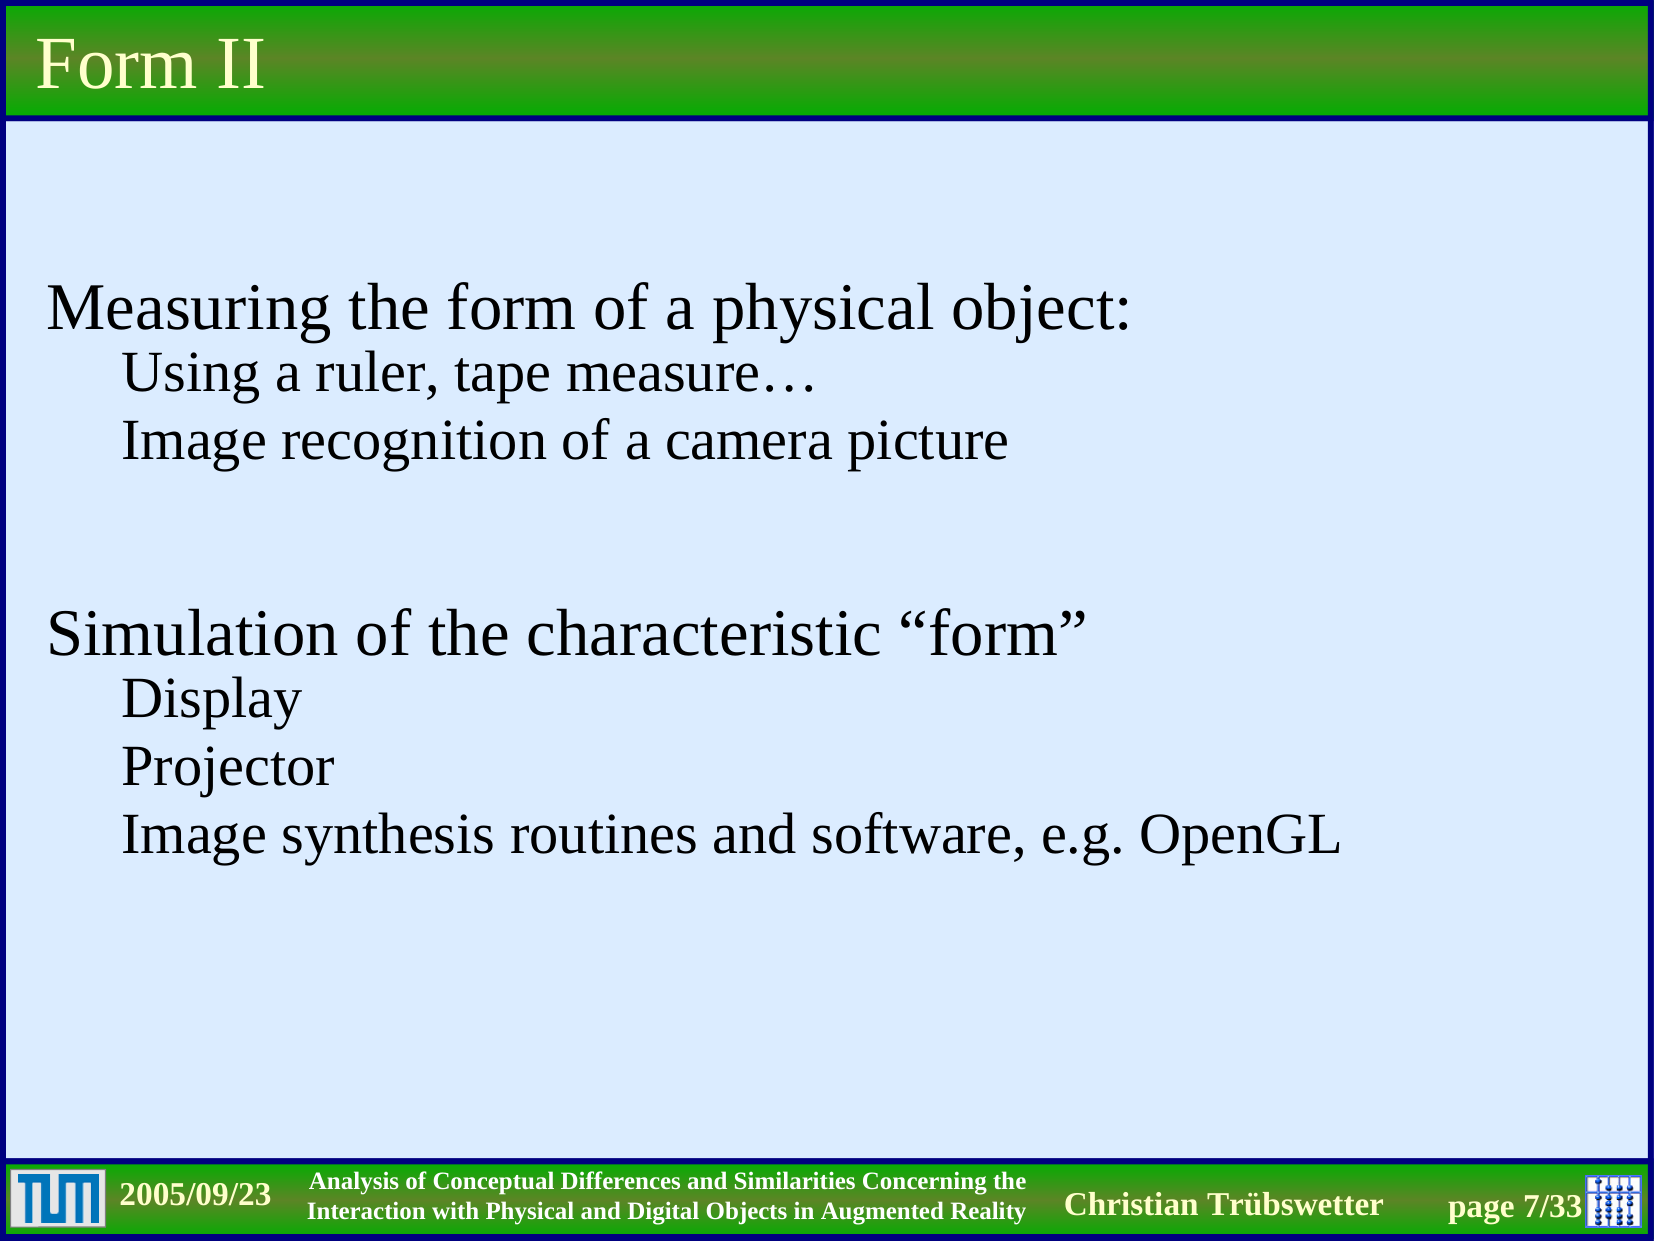

# Form II
Measuring the form of a physical object:
Using a ruler, tape measure…
Image recognition of a camera picture
Simulation of the characteristic “form”
Display
Projector
Image synthesis routines and software, e.g. OpenGL